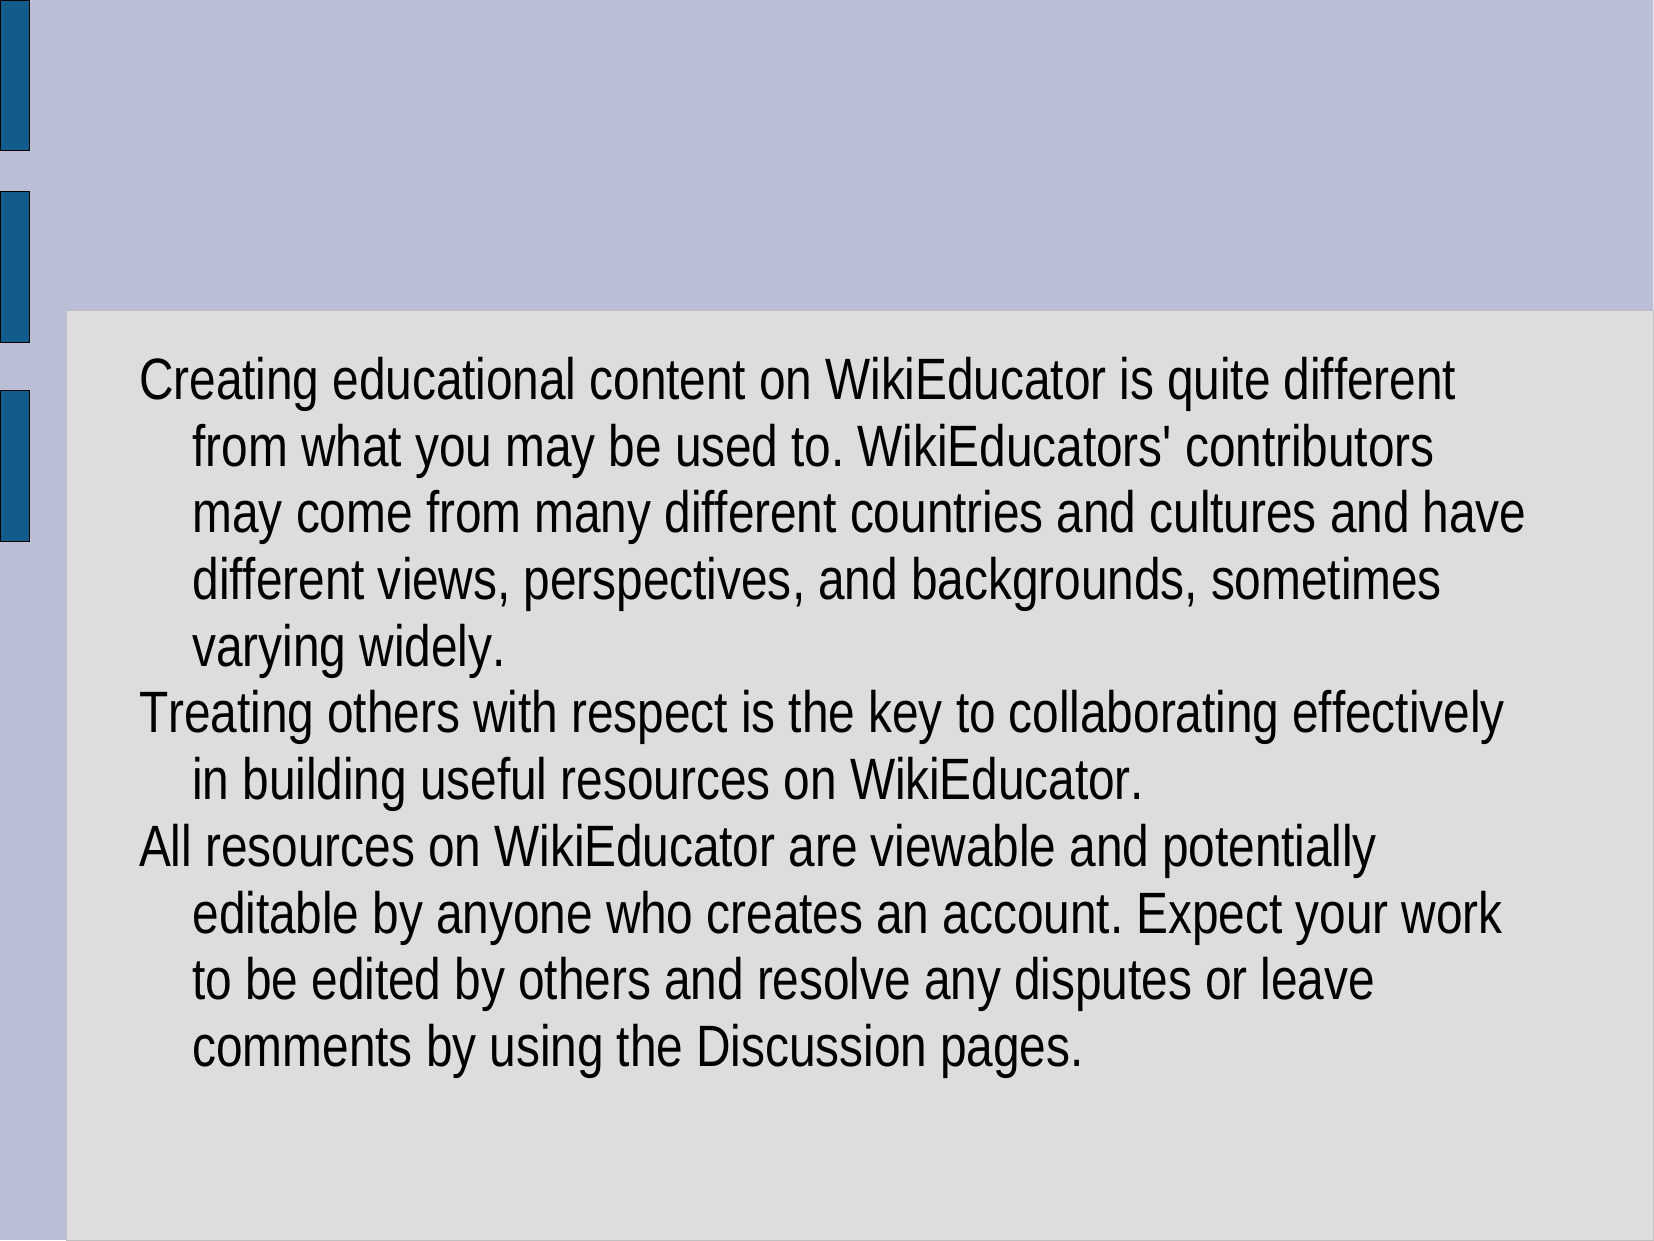

# Creating educational content on WikiEducator is quite different from what you may be used to. WikiEducators' contributors may come from many different countries and cultures and have different views, perspectives, and backgrounds, sometimes varying widely.
Treating others with respect is the key to collaborating effectively in building useful resources on WikiEducator.
All resources on WikiEducator are viewable and potentially editable by anyone who creates an account. Expect your work to be edited by others and resolve any disputes or leave comments by using the Discussion pages.